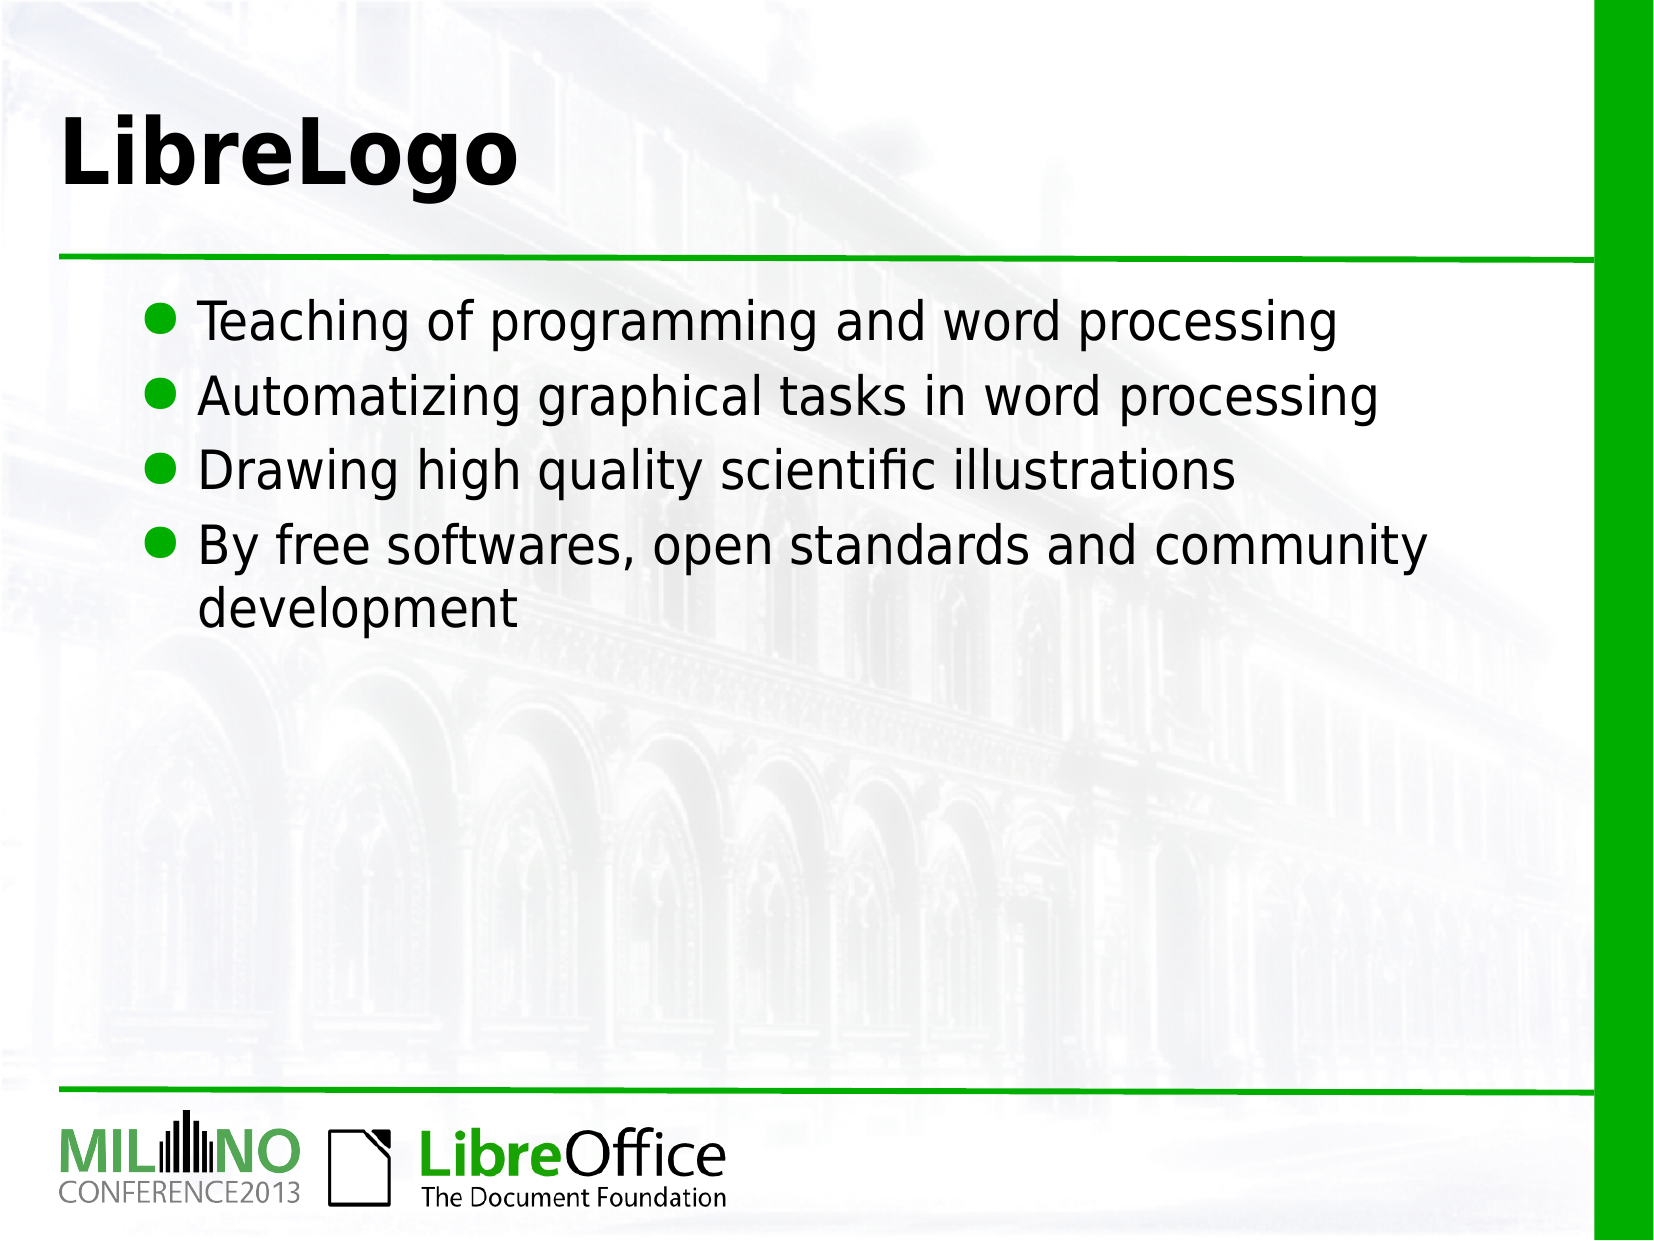

# LibreLogo
Teaching of programming and word processing
Automatizing graphical tasks in word processing
Drawing high quality scientific illustrations
By free softwares, open standards and community development